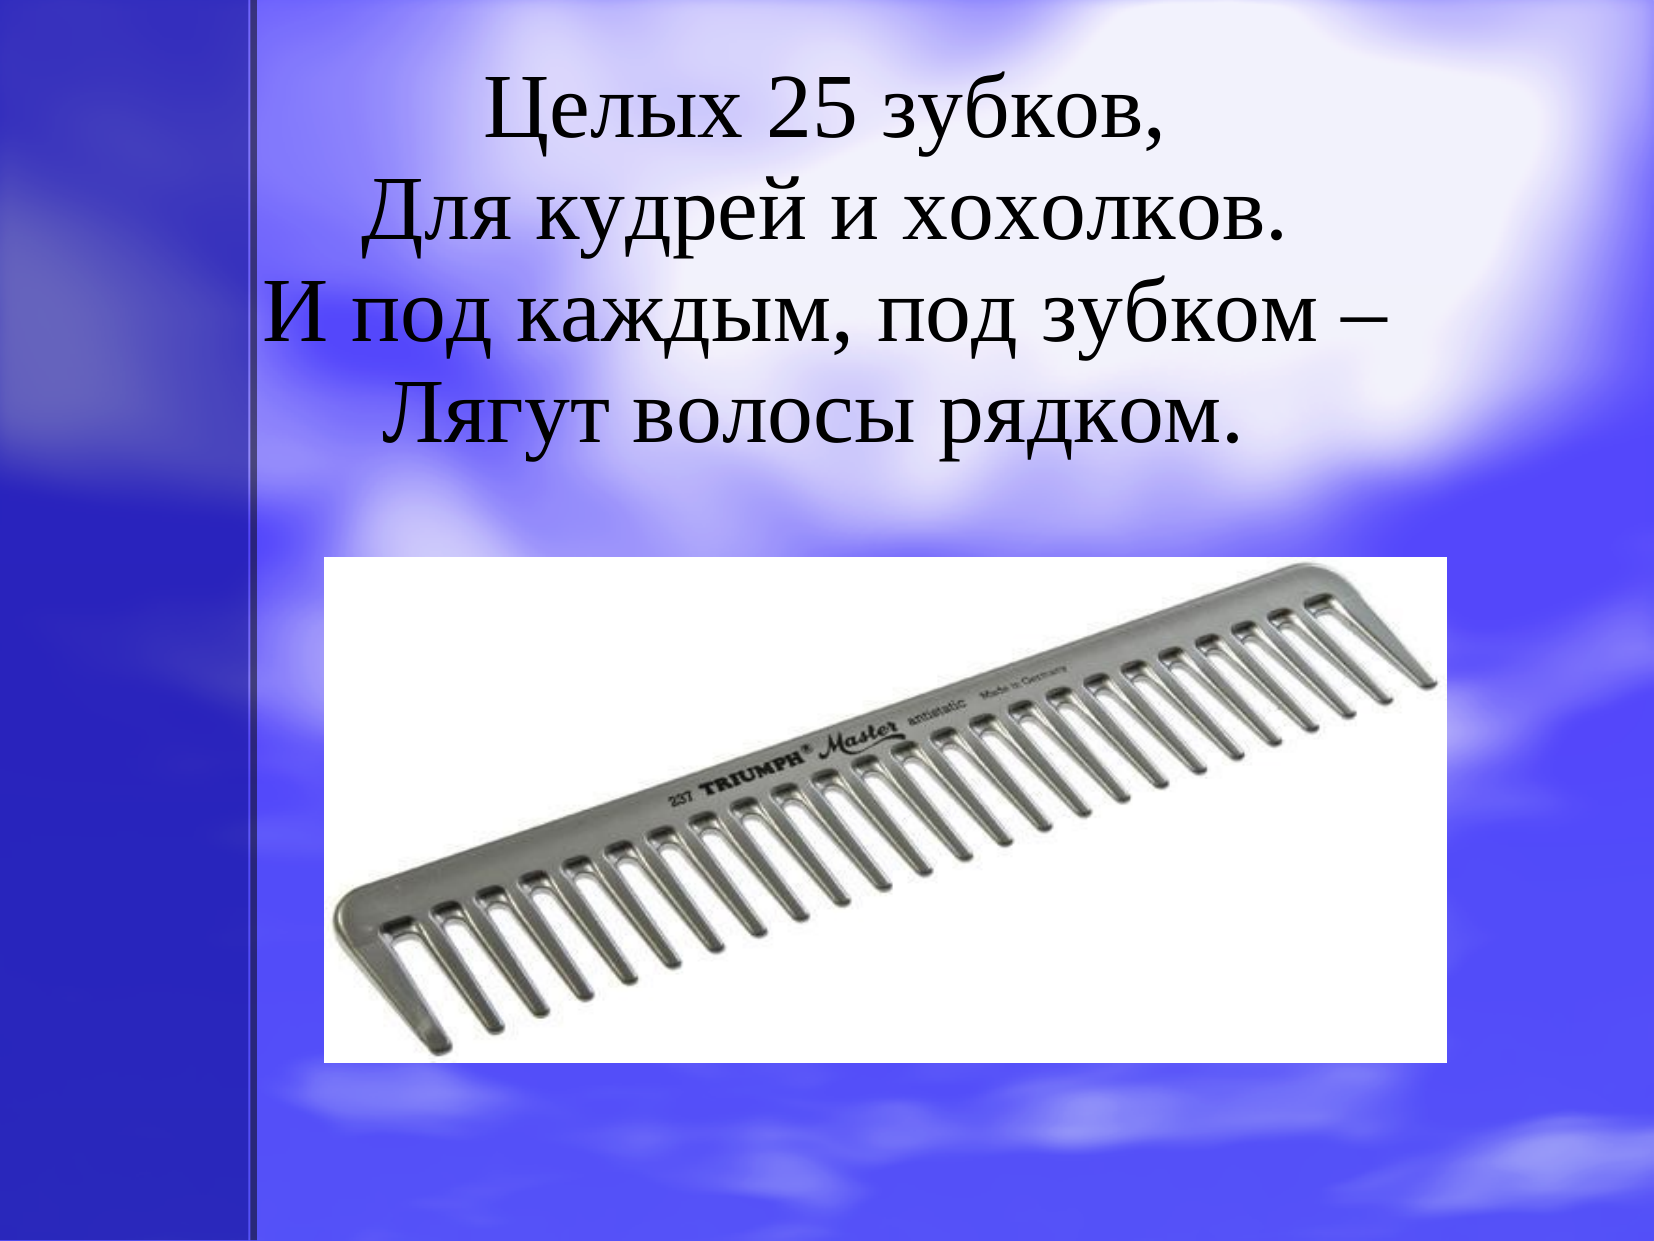

# Целых 25 зубков, Для кудрей и хохолков. И под каждым, под зубком – Лягут волосы рядком.